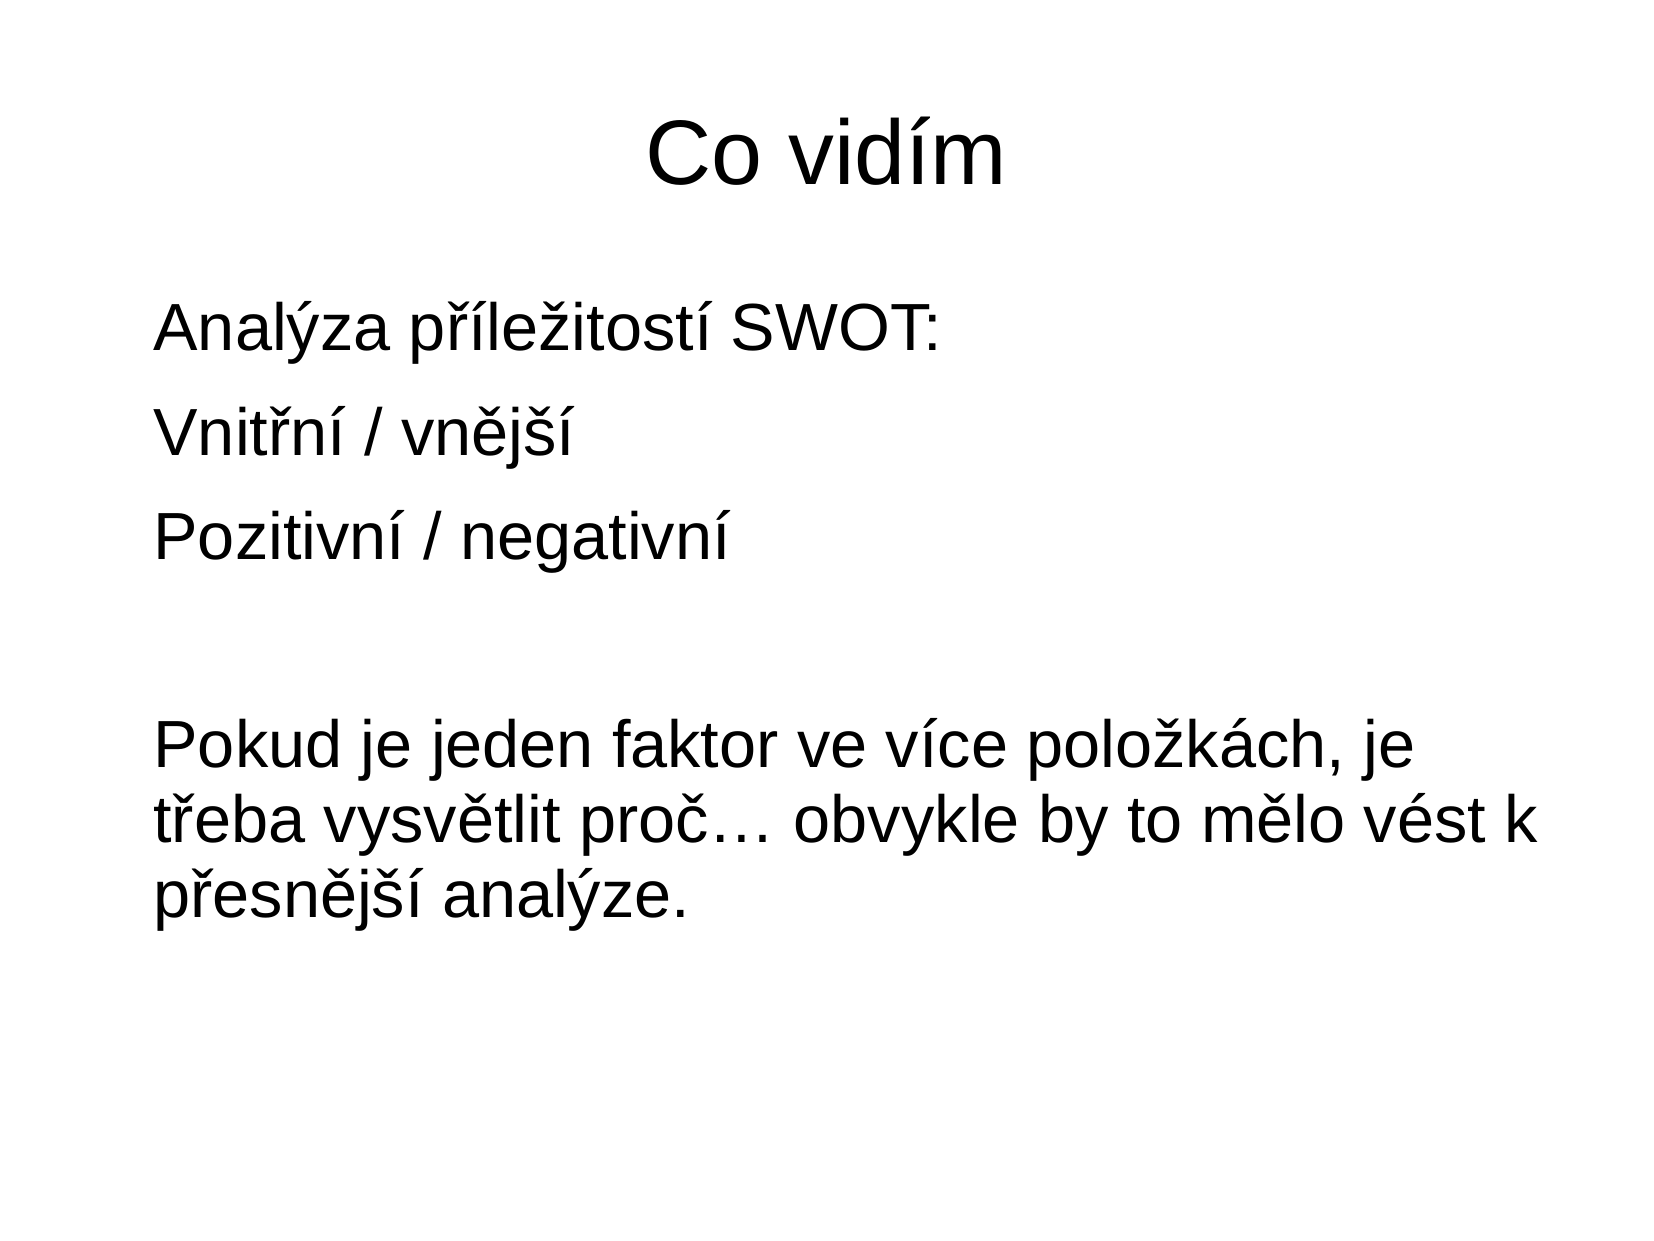

# Co vidím
Analýza příležitostí SWOT:
Vnitřní / vnější
Pozitivní / negativní
Pokud je jeden faktor ve více položkách, je třeba vysvětlit proč… obvykle by to mělo vést k přesnější analýze.